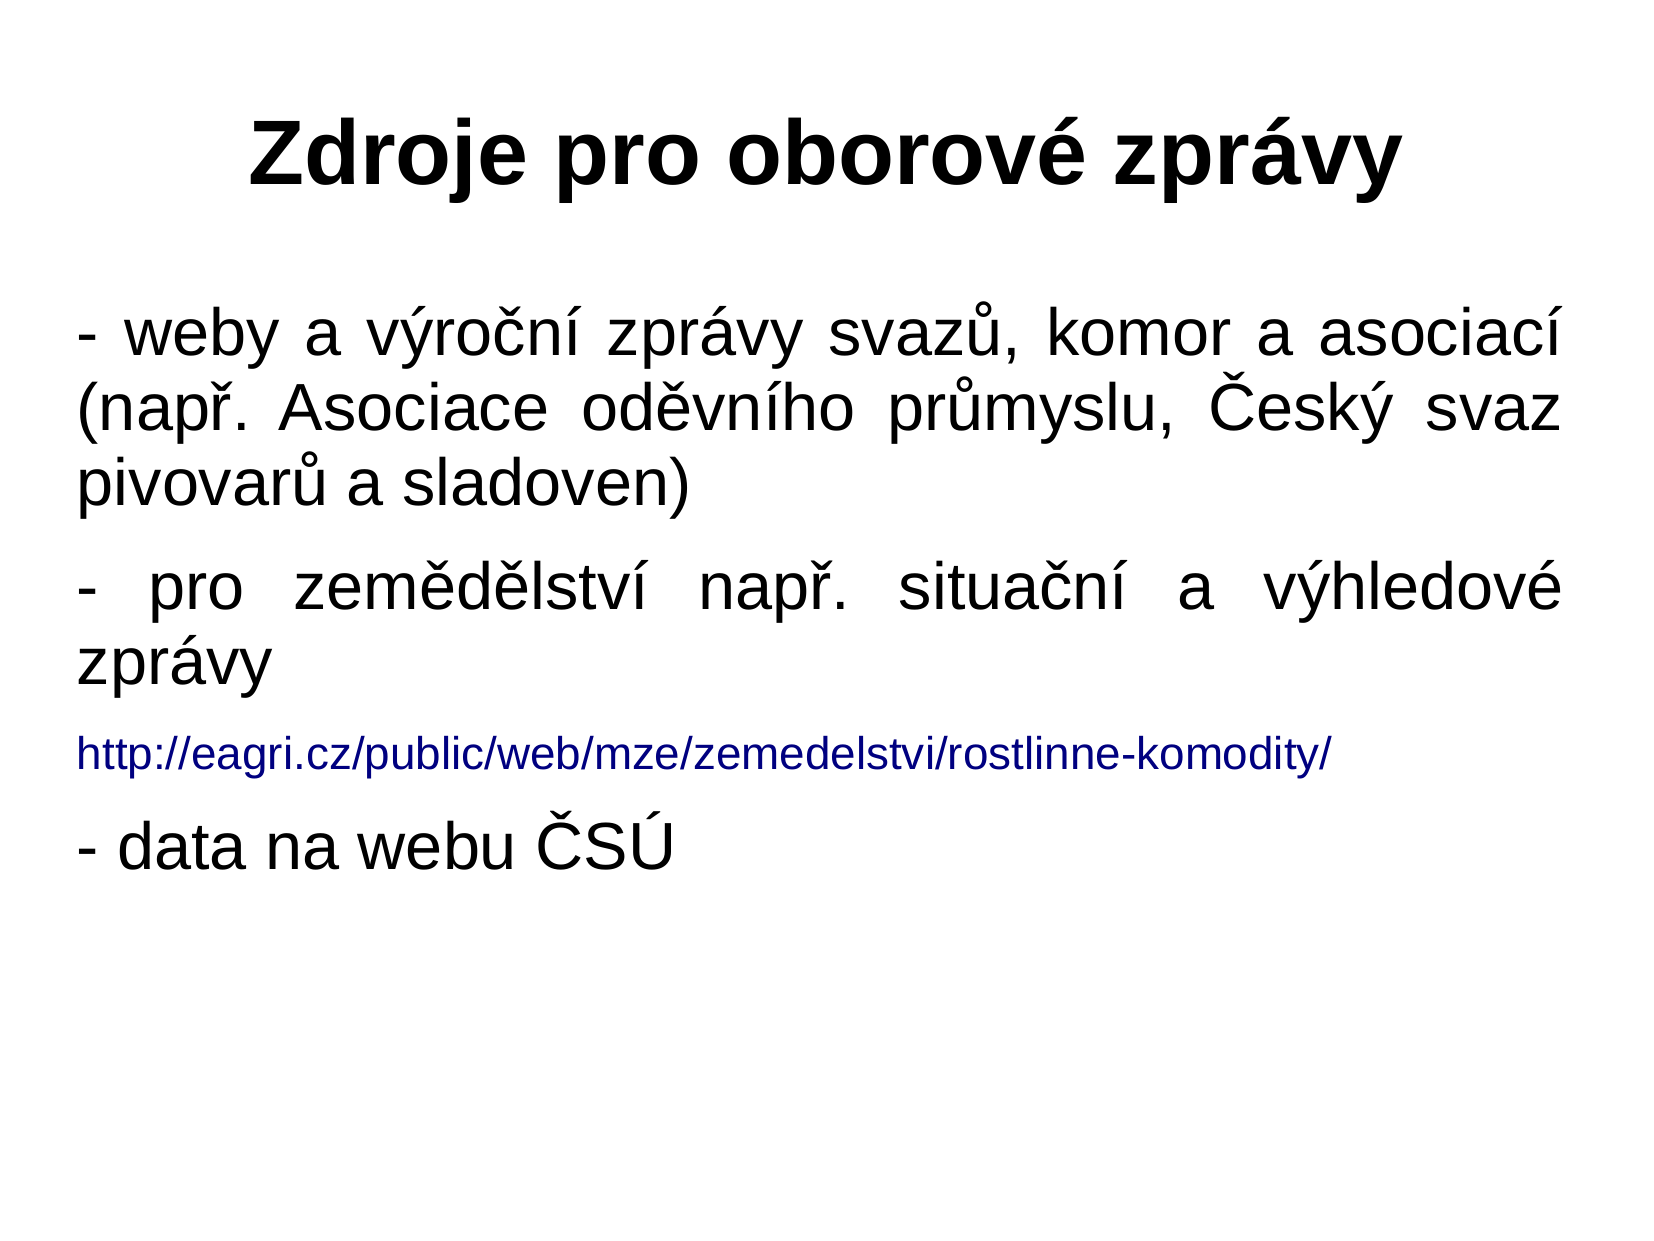

# Zdroje pro oborové zprávy
- weby a výroční zprávy svazů, komor a asociací (např. Asociace oděvního průmyslu, Český svaz pivovarů a sladoven)
- pro zemědělství např. situační a výhledové zprávy
http://eagri.cz/public/web/mze/zemedelstvi/rostlinne-komodity/
- data na webu ČSÚ